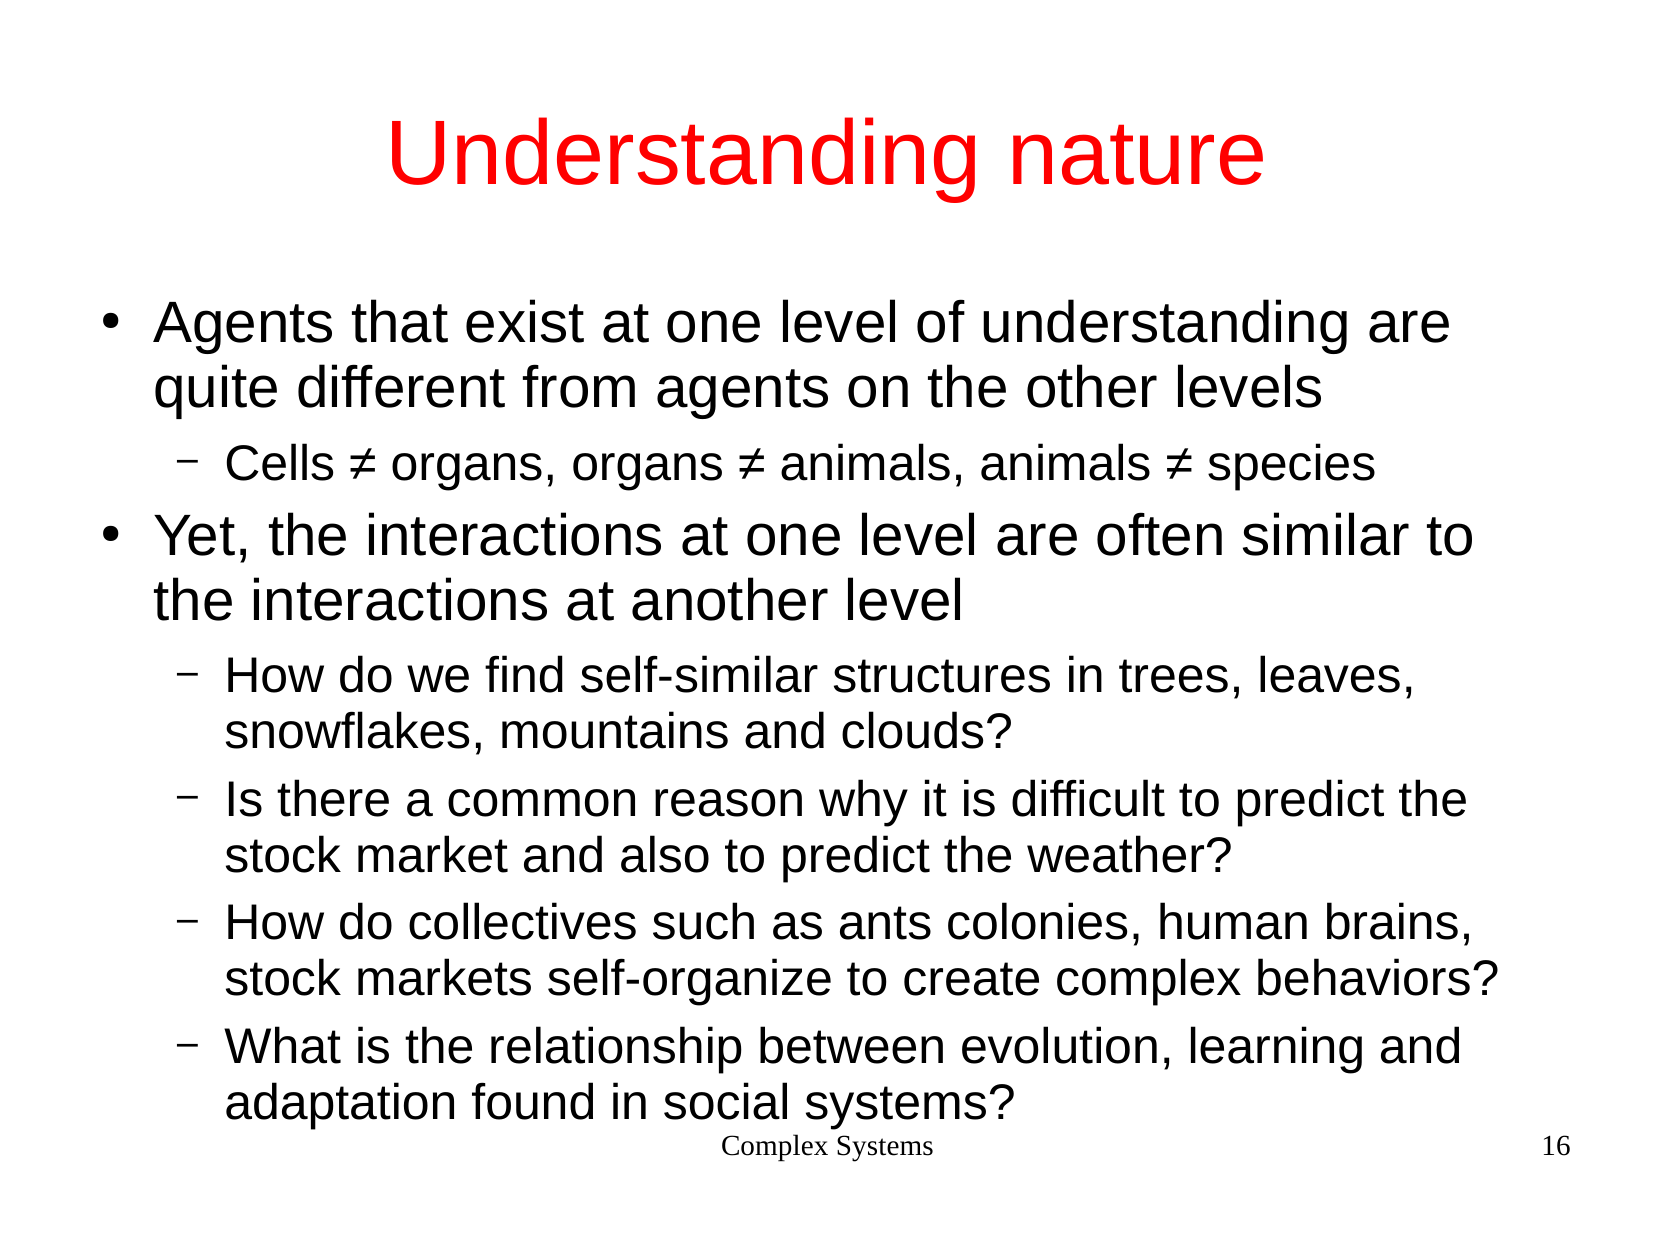

# Understanding nature
Agents that exist at one level of understanding are quite different from agents on the other levels
Cells ≠ organs, organs ≠ animals, animals ≠ species
Yet, the interactions at one level are often similar to the interactions at another level
How do we find self-similar structures in trees, leaves, snowflakes, mountains and clouds?
Is there a common reason why it is difficult to predict the stock market and also to predict the weather?
How do collectives such as ants colonies, human brains, stock markets self-organize to create complex behaviors?
What is the relationship between evolution, learning and adaptation found in social systems?
Complex Systems
16